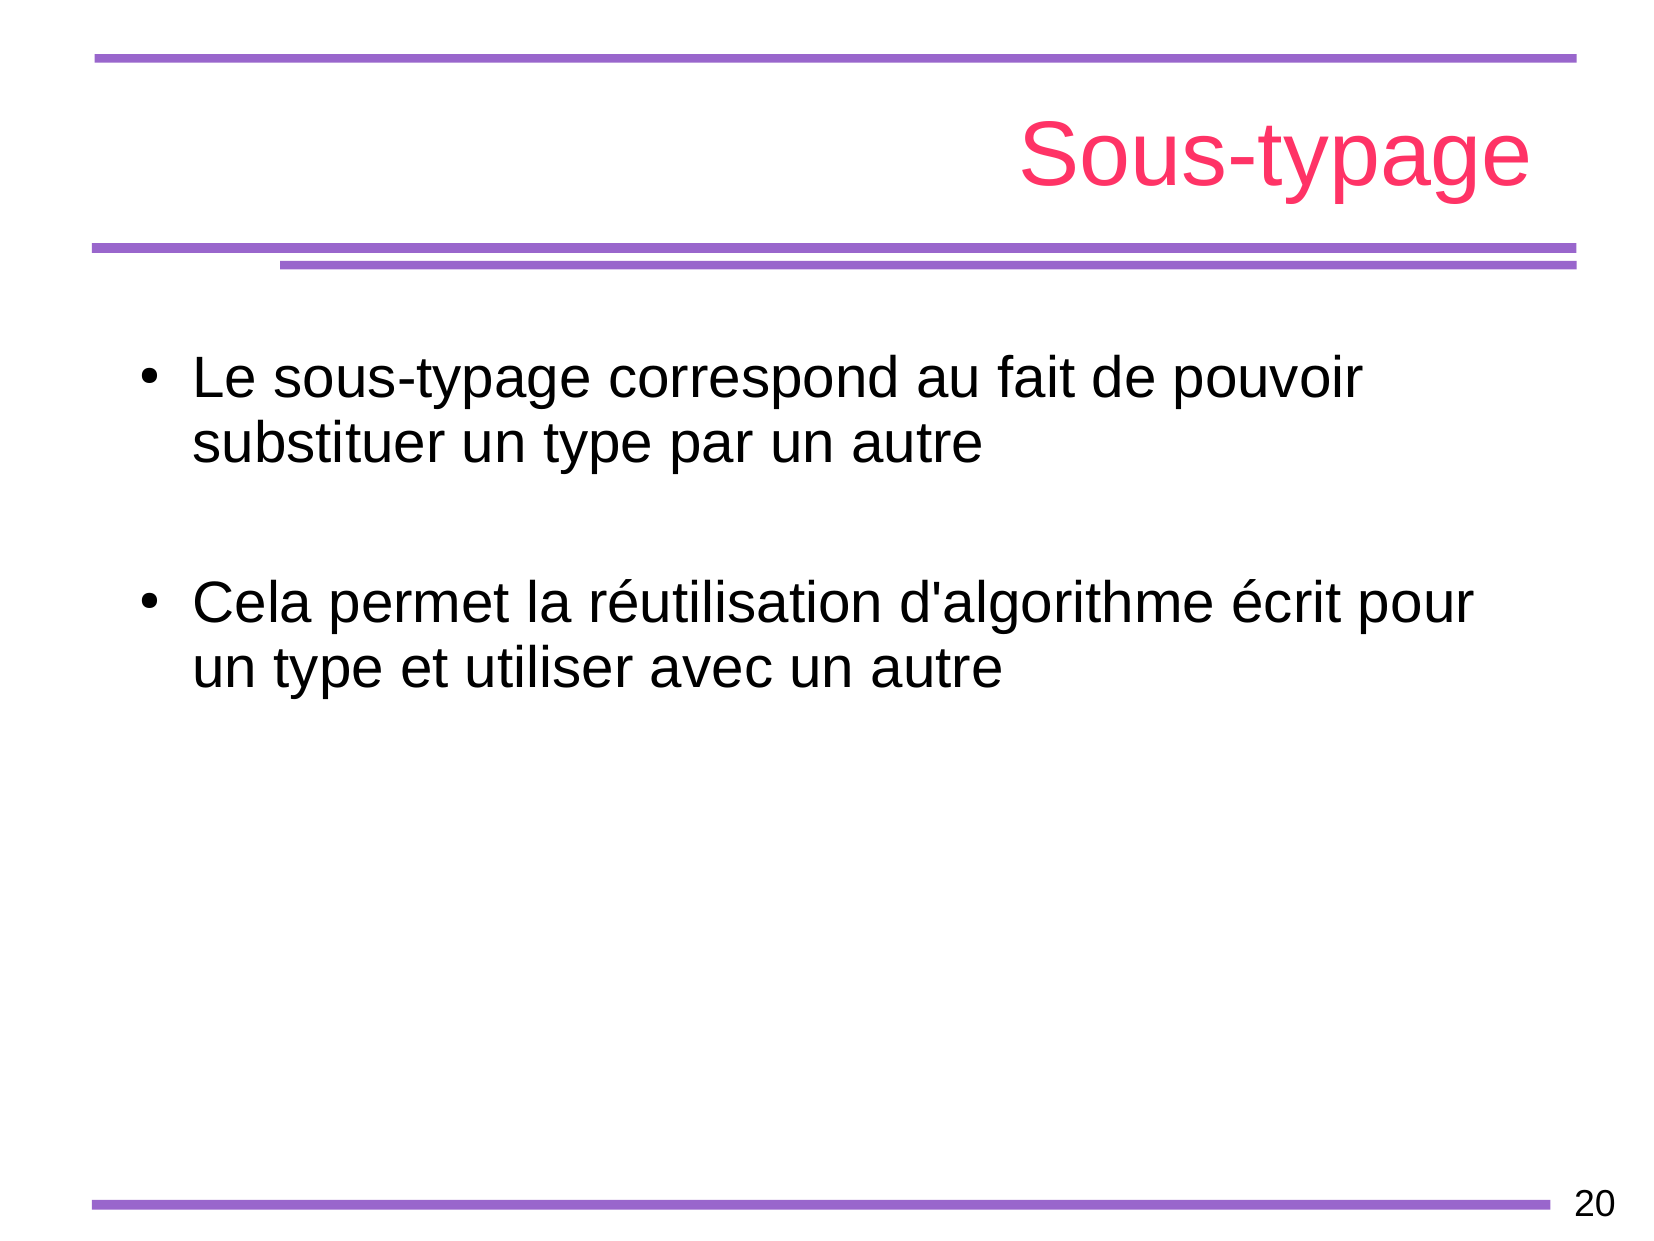

# Sous-typage
Le sous-typage correspond au fait de pouvoir substituer un type par un autre
Cela permet la réutilisation d'algorithme écrit pour un type et utiliser avec un autre